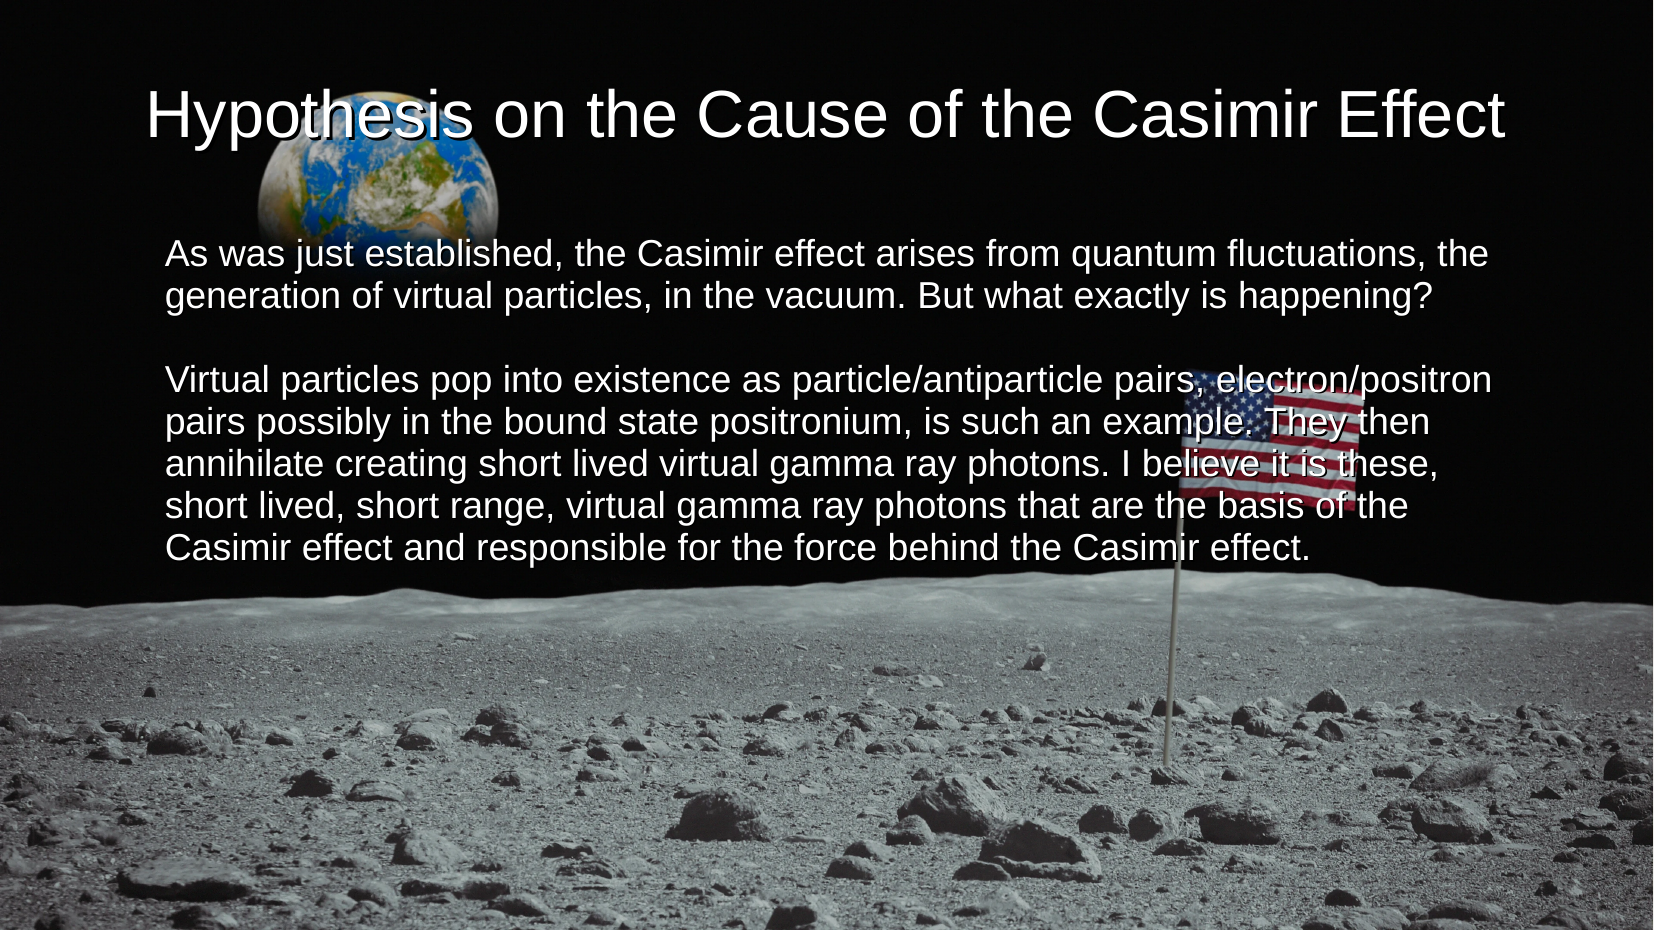

# Hypothesis on the Cause of the Casimir Effect
As was just established, the Casimir effect arises from quantum fluctuations, the generation of virtual particles, in the vacuum. But what exactly is happening?
Virtual particles pop into existence as particle/antiparticle pairs, electron/positron pairs possibly in the bound state positronium, is such an example. They then annihilate creating short lived virtual gamma ray photons. I believe it is these, short lived, short range, virtual gamma ray photons that are the basis of the Casimir effect and responsible for the force behind the Casimir effect.